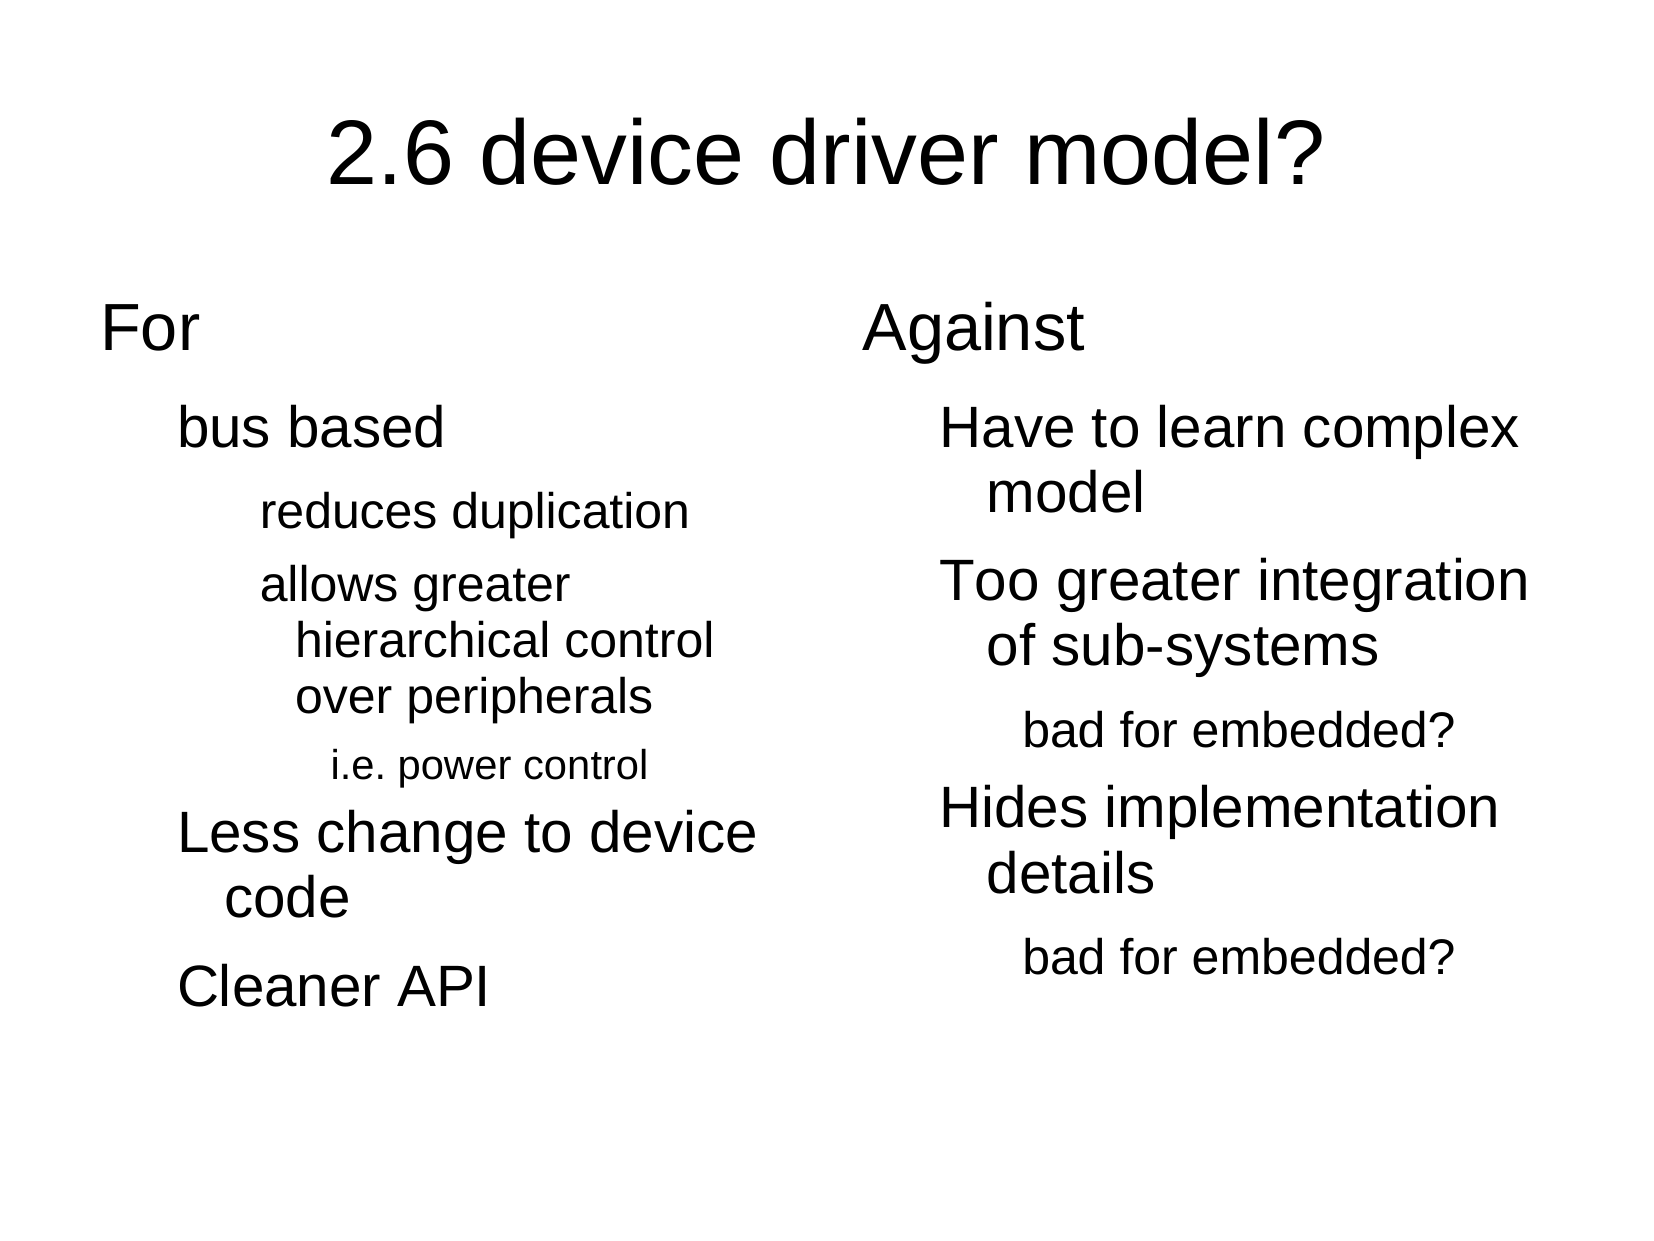

# 2.6 device driver model?
For
bus based
reduces duplication
allows greater hierarchical control over peripherals
i.e. power control
Less change to device code
Cleaner API
Against
Have to learn complex model
Too greater integration of sub-systems
bad for embedded?
Hides implementation details
bad for embedded?